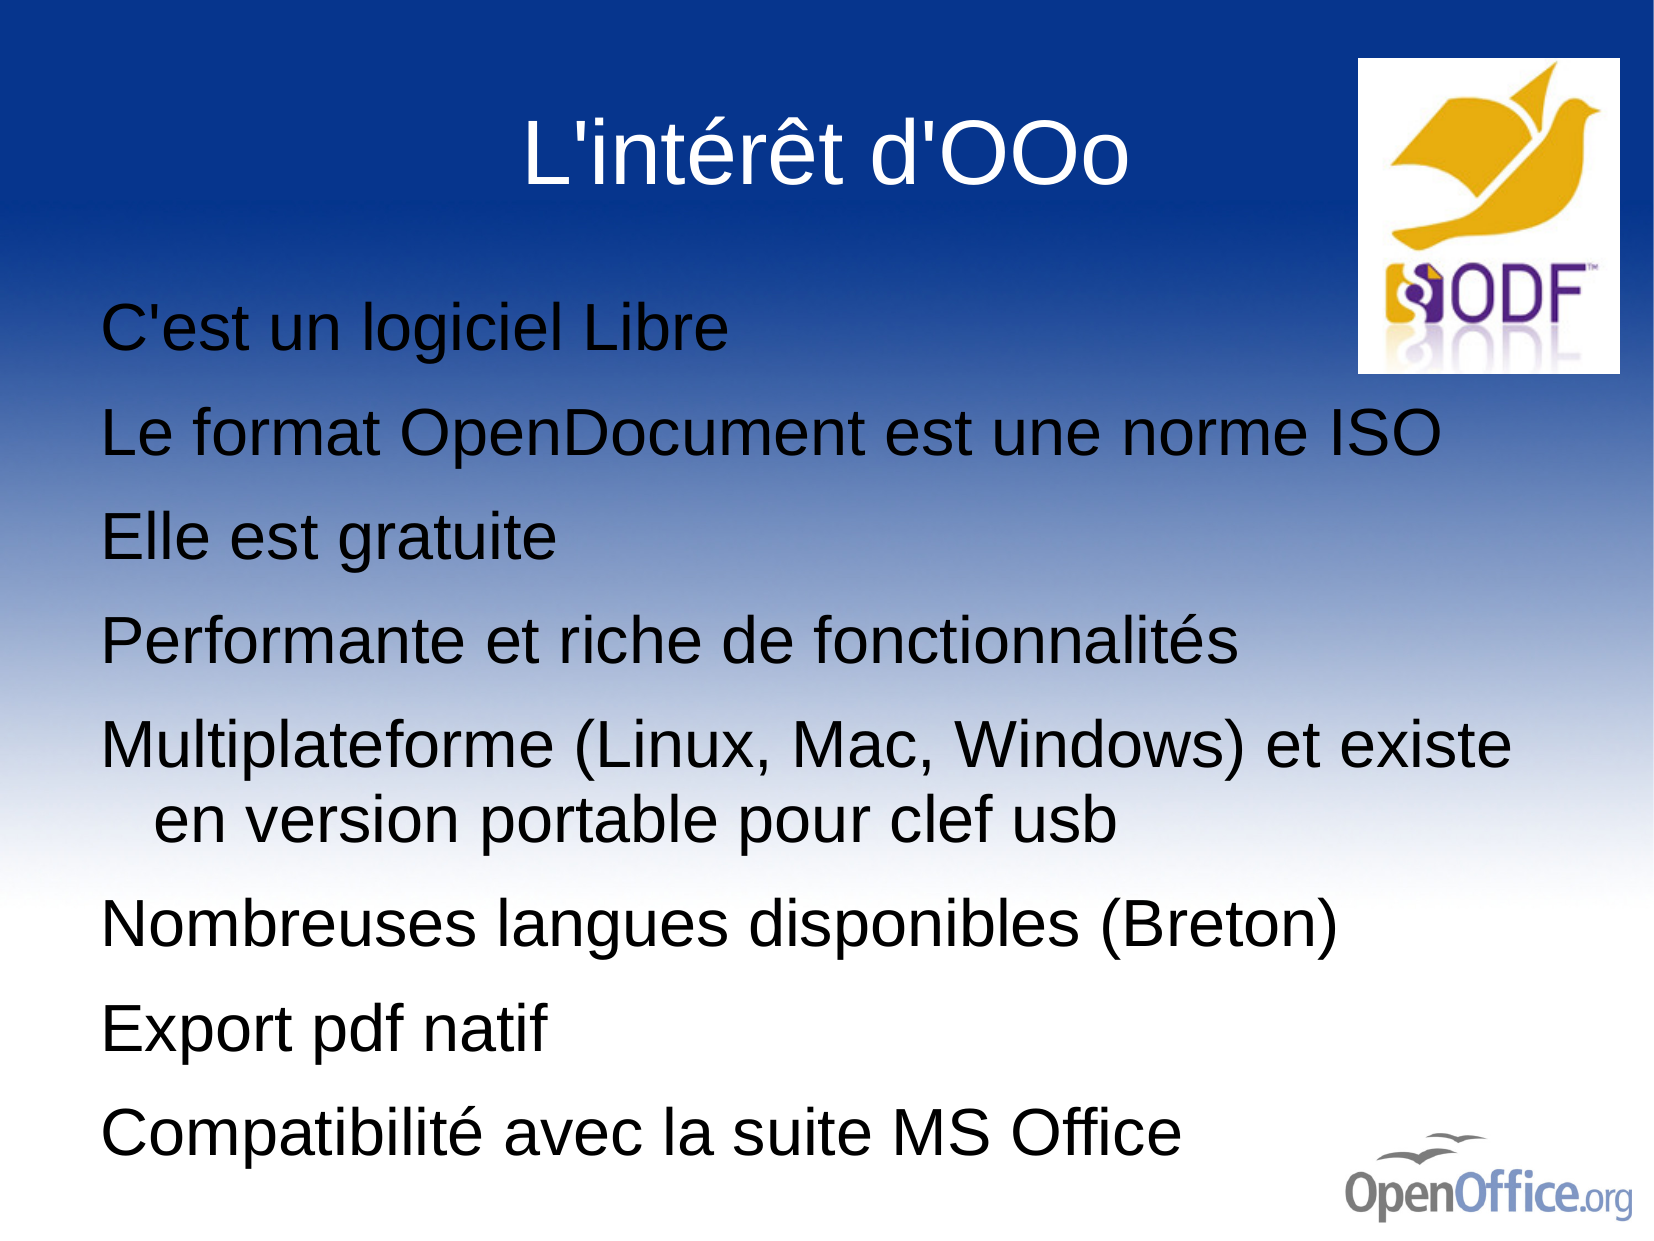

# L'intérêt d'OOo
C'est un logiciel Libre
Le format OpenDocument est une norme ISO
Elle est gratuite
Performante et riche de fonctionnalités
Multiplateforme (Linux, Mac, Windows) et existe en version portable pour clef usb
Nombreuses langues disponibles (Breton)
Export pdf natif
Compatibilité avec la suite MS Office